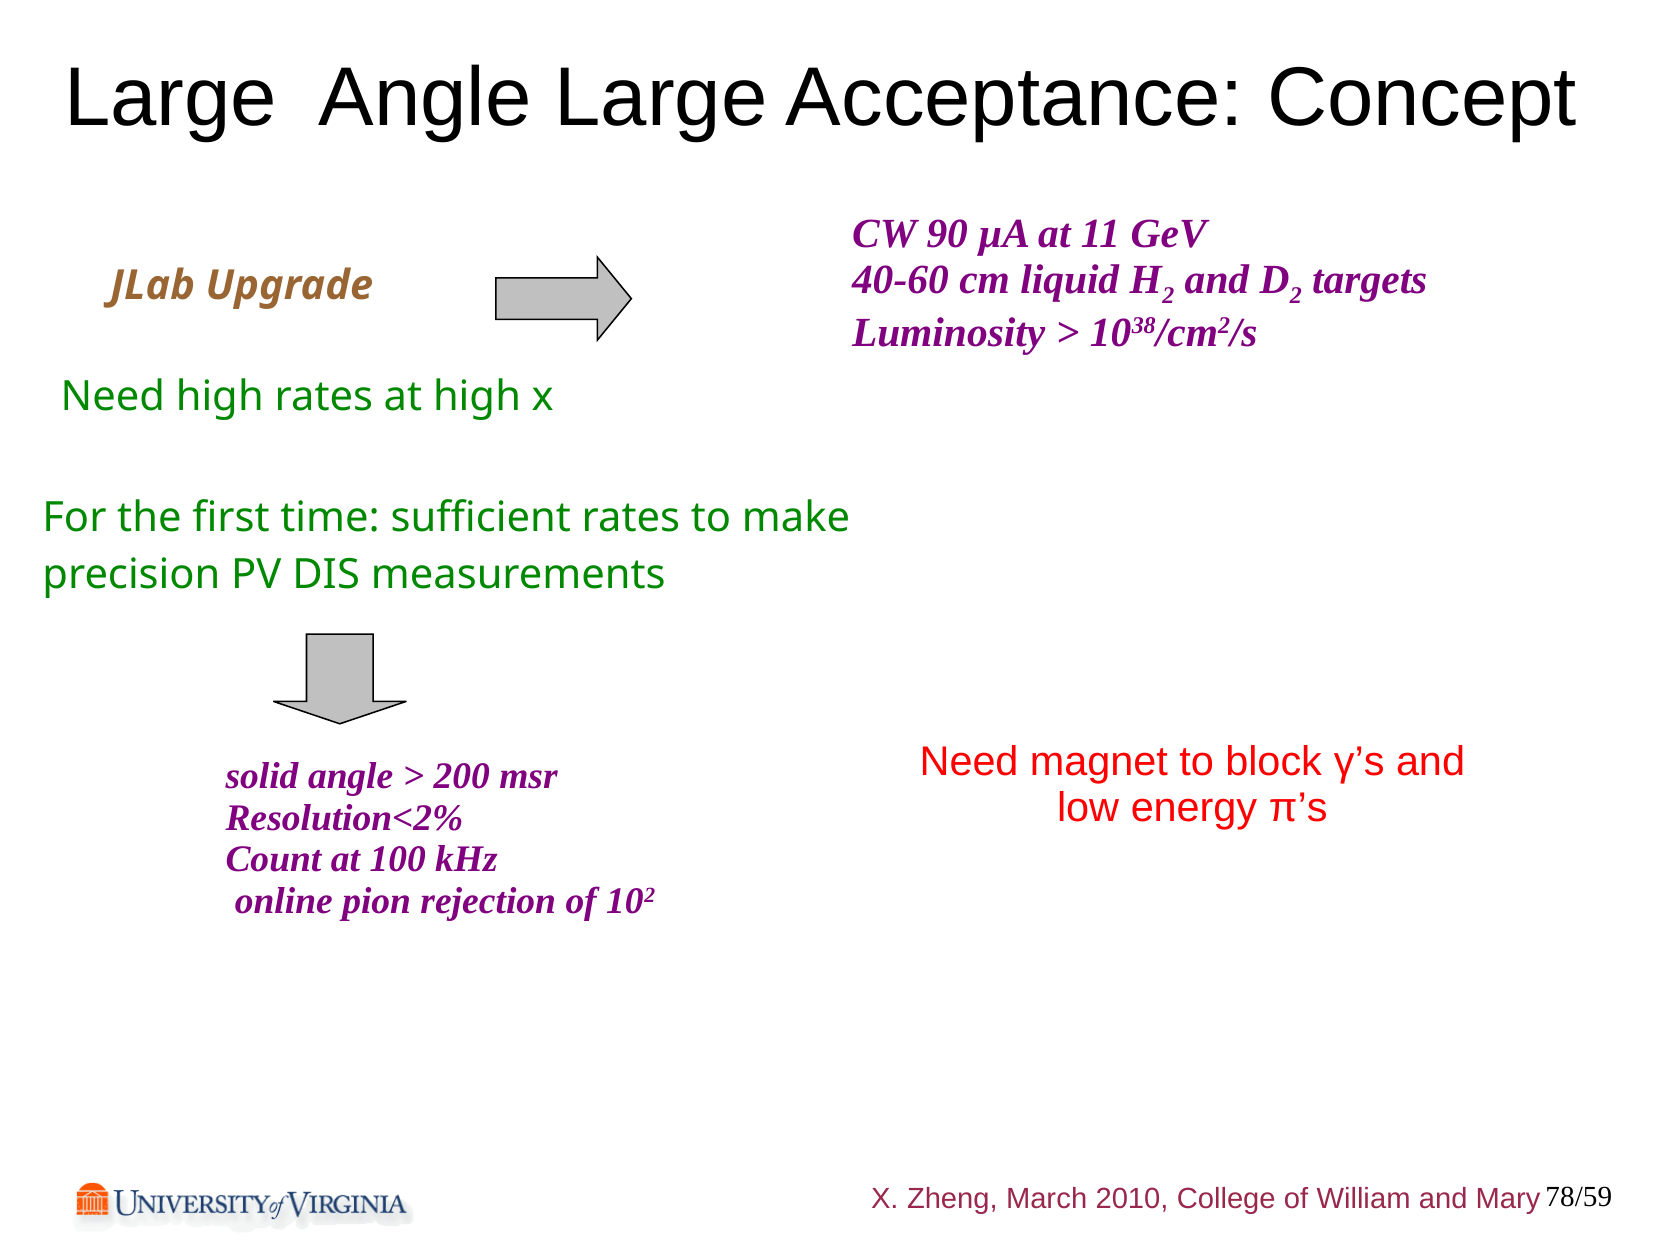

# Large Angle Large Acceptance: Concept
CW 90 µA at 11 GeV
40-60 cm liquid H2 and D2 targets
Luminosity > 1038/cm2/s
JLab Upgrade
Need high rates at high x
For the first time: sufficient rates to make precision PV DIS measurements
solid angle > 200 msr
Resolution<2%
Count at 100 kHz
 online pion rejection of 102
Need magnet to block γ’s and
low energy π’s